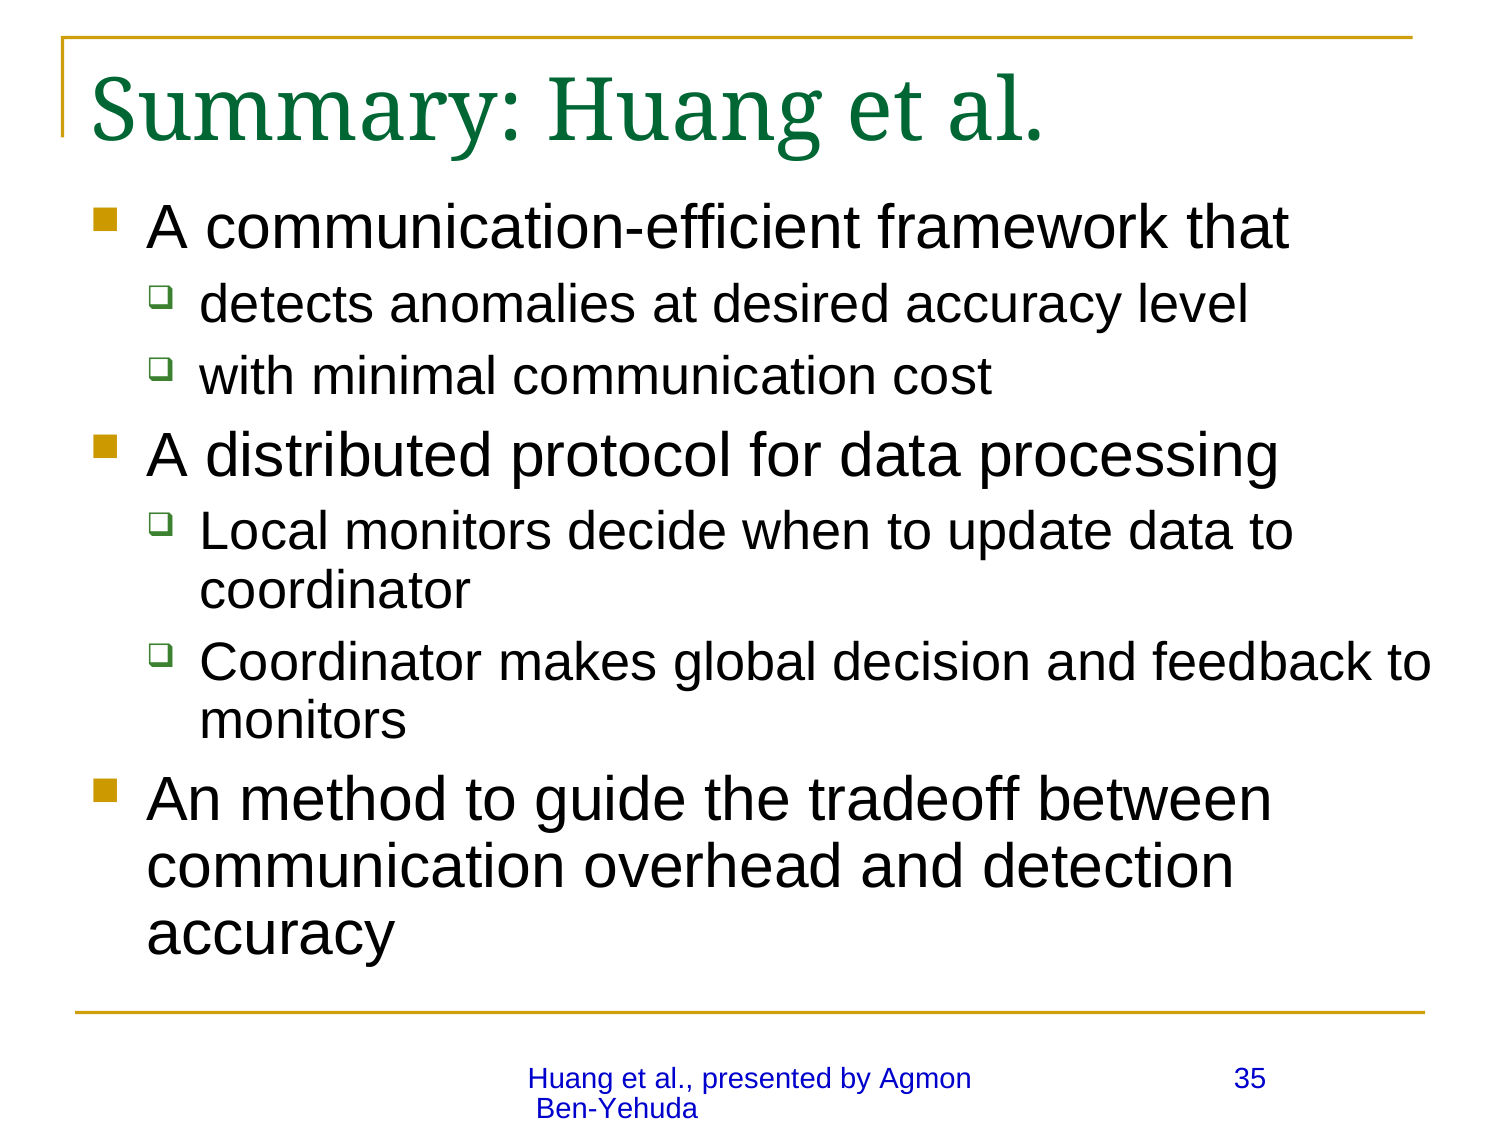

# Summary: Huang et al.
A communication-efficient framework that
detects anomalies at desired accuracy level
with minimal communication cost
A distributed protocol for data processing
Local monitors decide when to update data to coordinator
Coordinator makes global decision and feedback to monitors
An method to guide the tradeoff between communication overhead and detection accuracy
Huang et al., presented by Agmon Ben-Yehuda
35